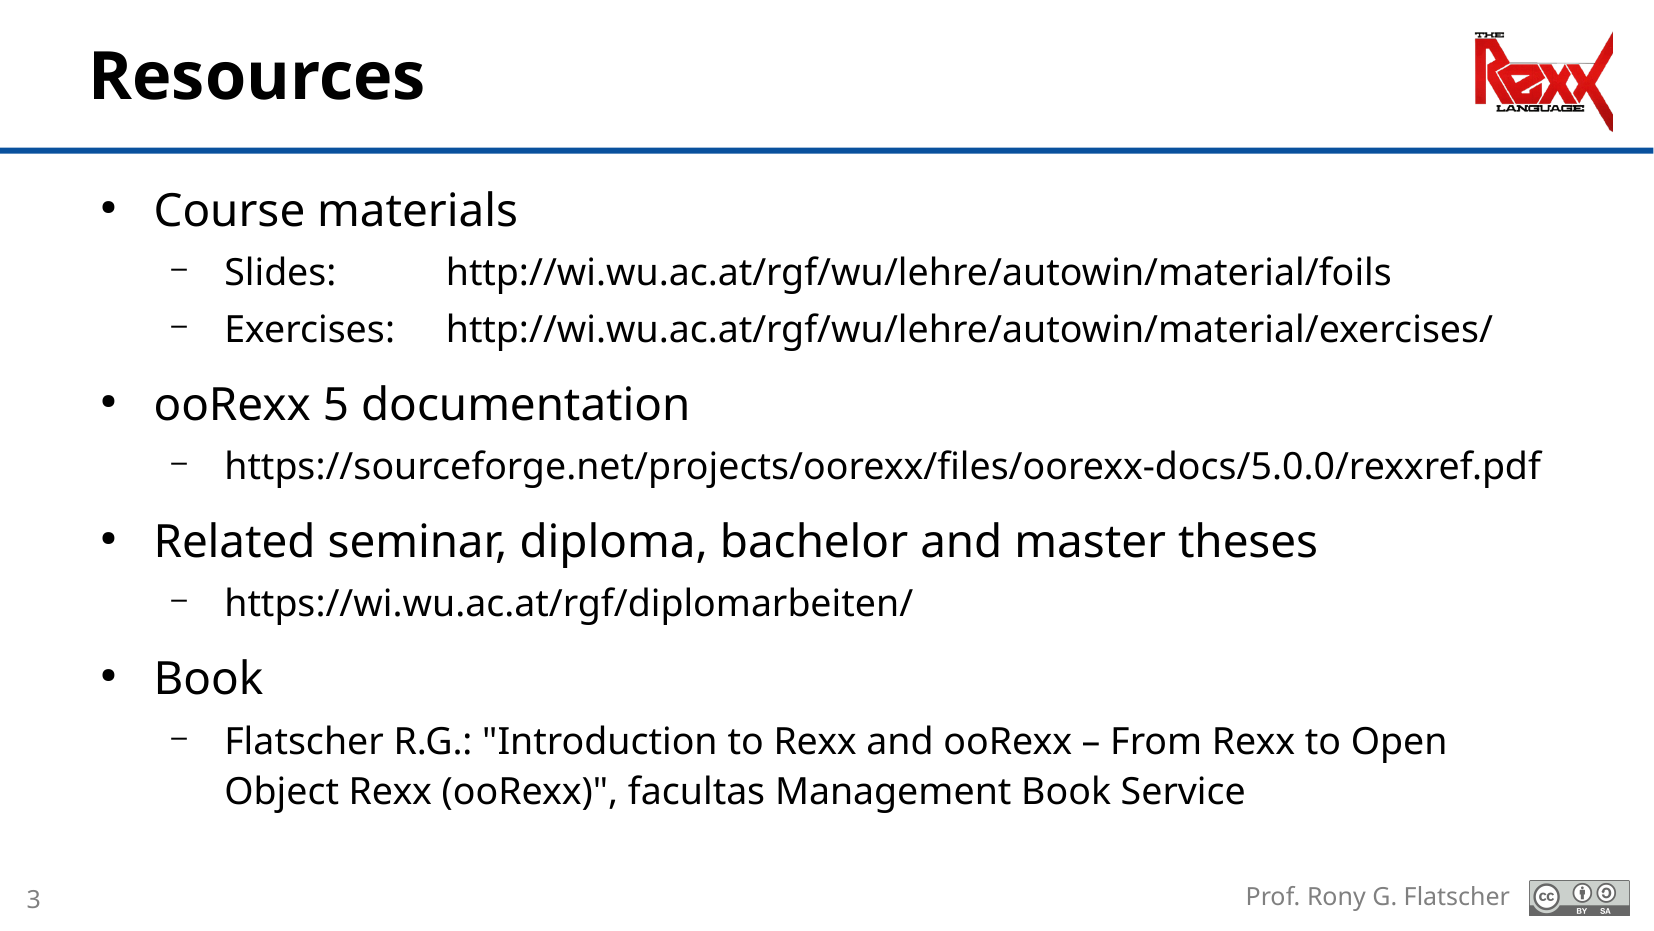

# Resources
Course materials
Slides: 		http://wi.wu.ac.at/rgf/wu/lehre/autowin/material/foils
Exercises: 	http://wi.wu.ac.at/rgf/wu/lehre/autowin/material/exercises/
ooRexx 5 documentation
https://sourceforge.net/projects/oorexx/files/oorexx-docs/5.0.0/rexxref.pdf
Related seminar, diploma, bachelor and master theses
https://wi.wu.ac.at/rgf/diplomarbeiten/
Book
Flatscher R.G.: "Introduction to Rexx and ooRexx – From Rexx to Open Object Rexx (ooRexx)", facultas Management Book Service